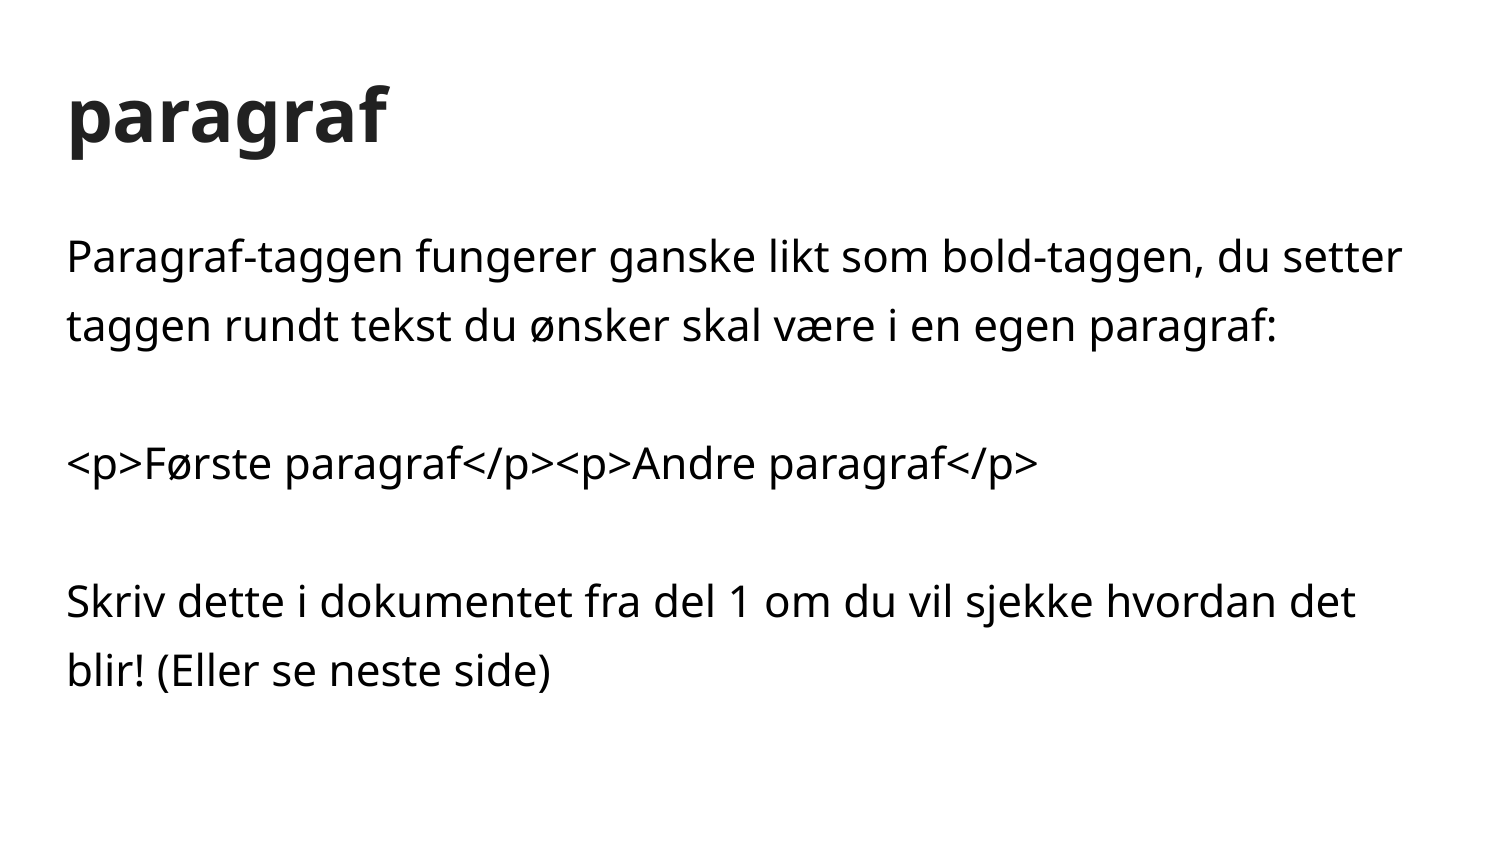

# paragraf
Paragraf-taggen fungerer ganske likt som bold-taggen, du setter taggen rundt tekst du ønsker skal være i en egen paragraf:
<p>Første paragraf</p><p>Andre paragraf</p>
Skriv dette i dokumentet fra del 1 om du vil sjekke hvordan det blir! (Eller se neste side)